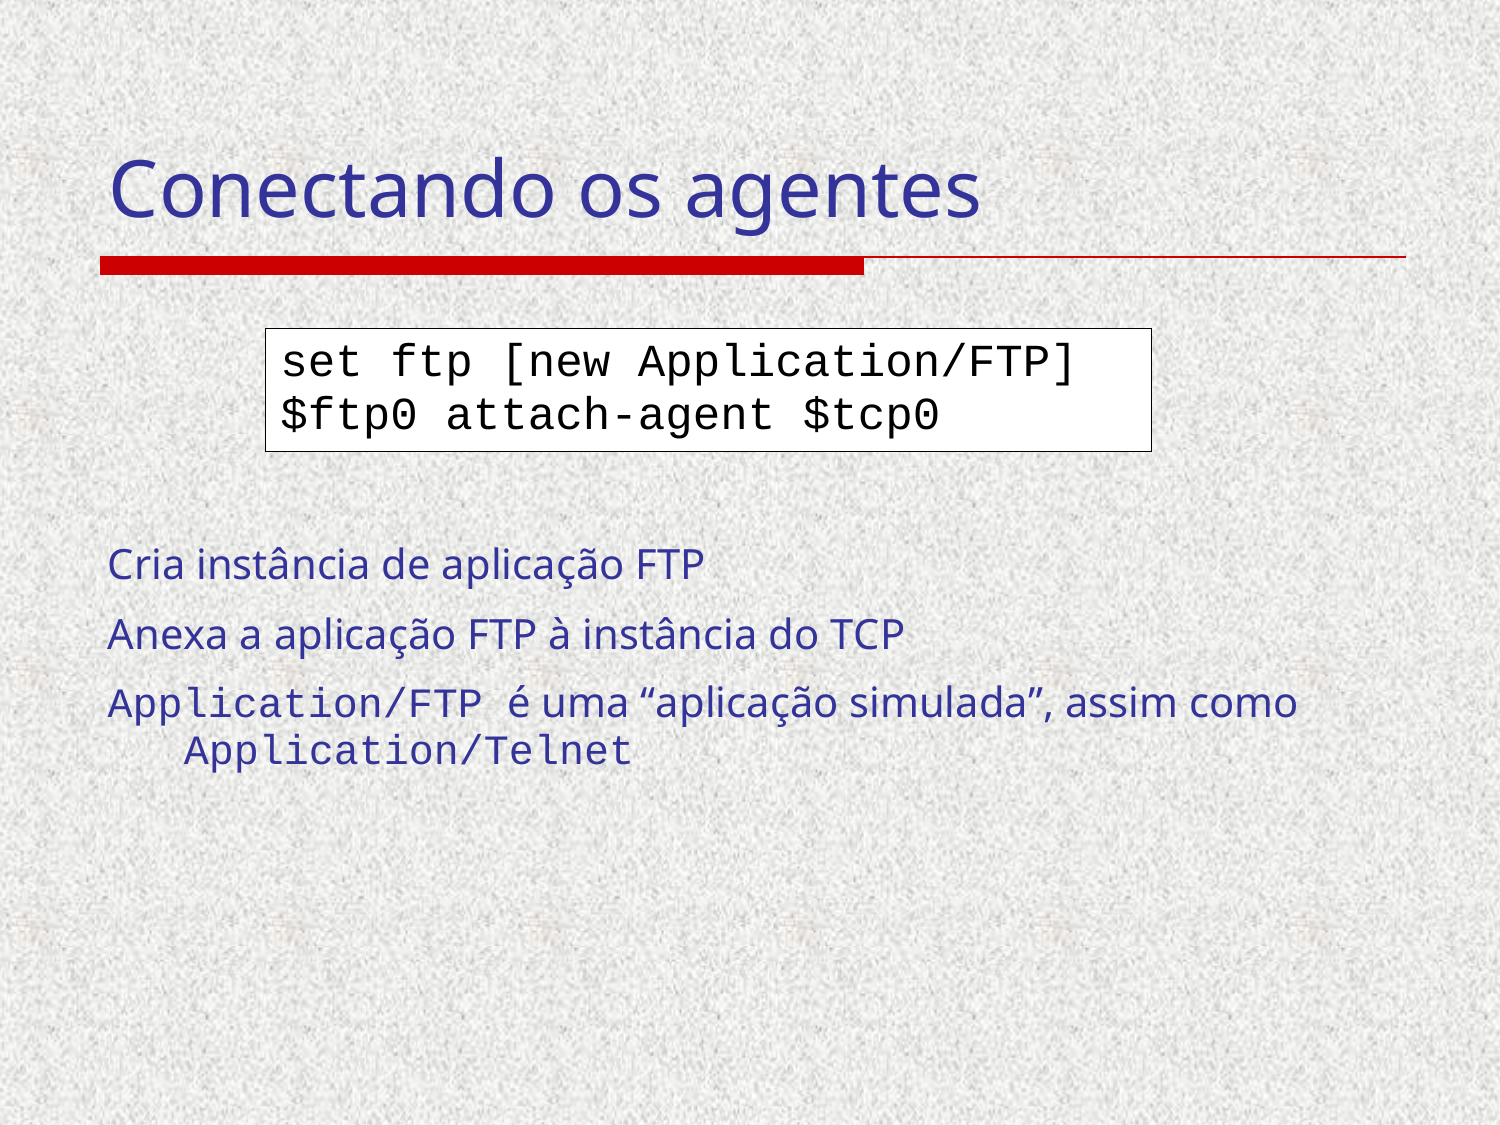

# Conectando os agentes
set ftp [new Application/FTP]
$ftp0 attach-agent $tcp0
Cria instância de aplicação FTP
Anexa a aplicação FTP à instância do TCP
Application/FTP é uma “aplicação simulada”, assim como Application/Telnet